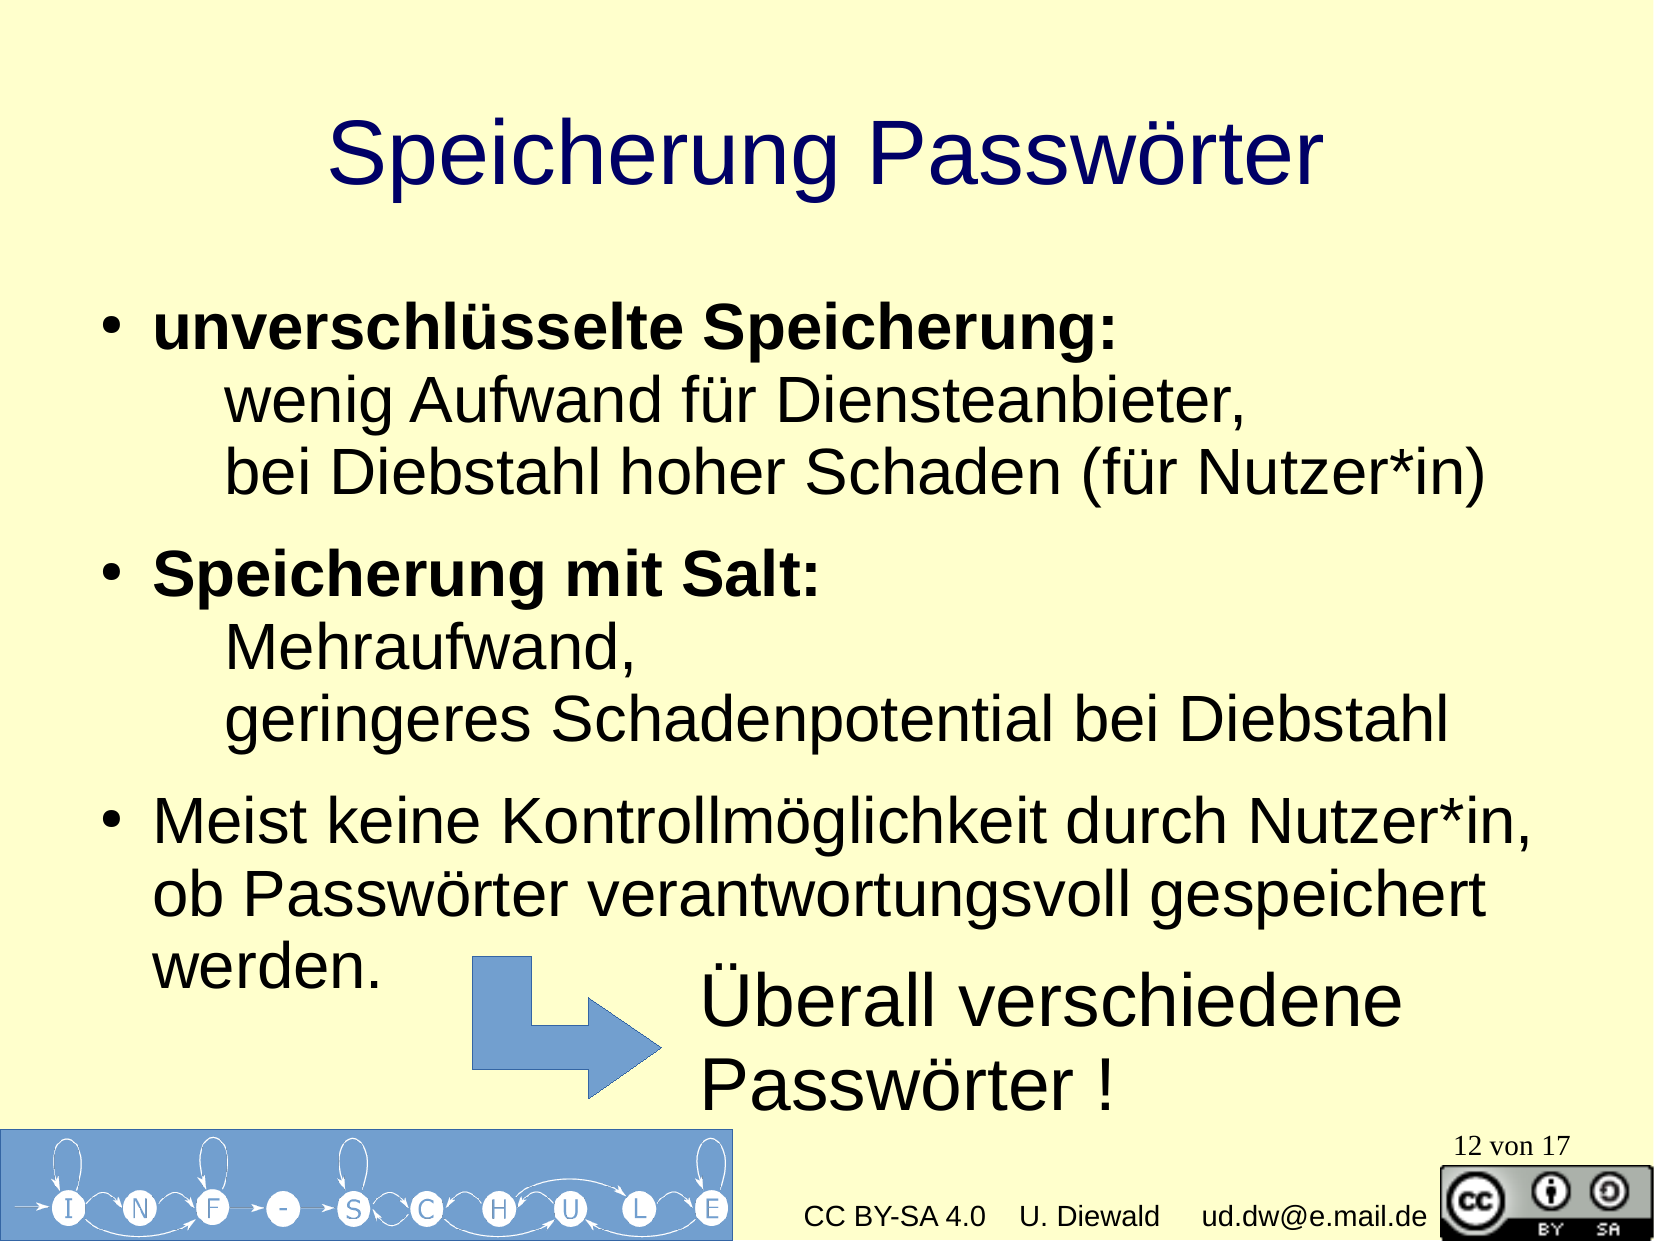

# Speicherung Passwörter
unverschlüsselte Speicherung:
	wenig Aufwand für Diensteanbieter,
	bei Diebstahl hoher Schaden (für Nutzer*in)
Speicherung mit Salt:
	Mehraufwand,
	geringeres Schadenpotential bei Diebstahl
Meist keine Kontrollmöglichkeit durch Nutzer*in, ob Passwörter verantwortungsvoll gespeichert werden.
Überall verschiedene Passwörter !
12